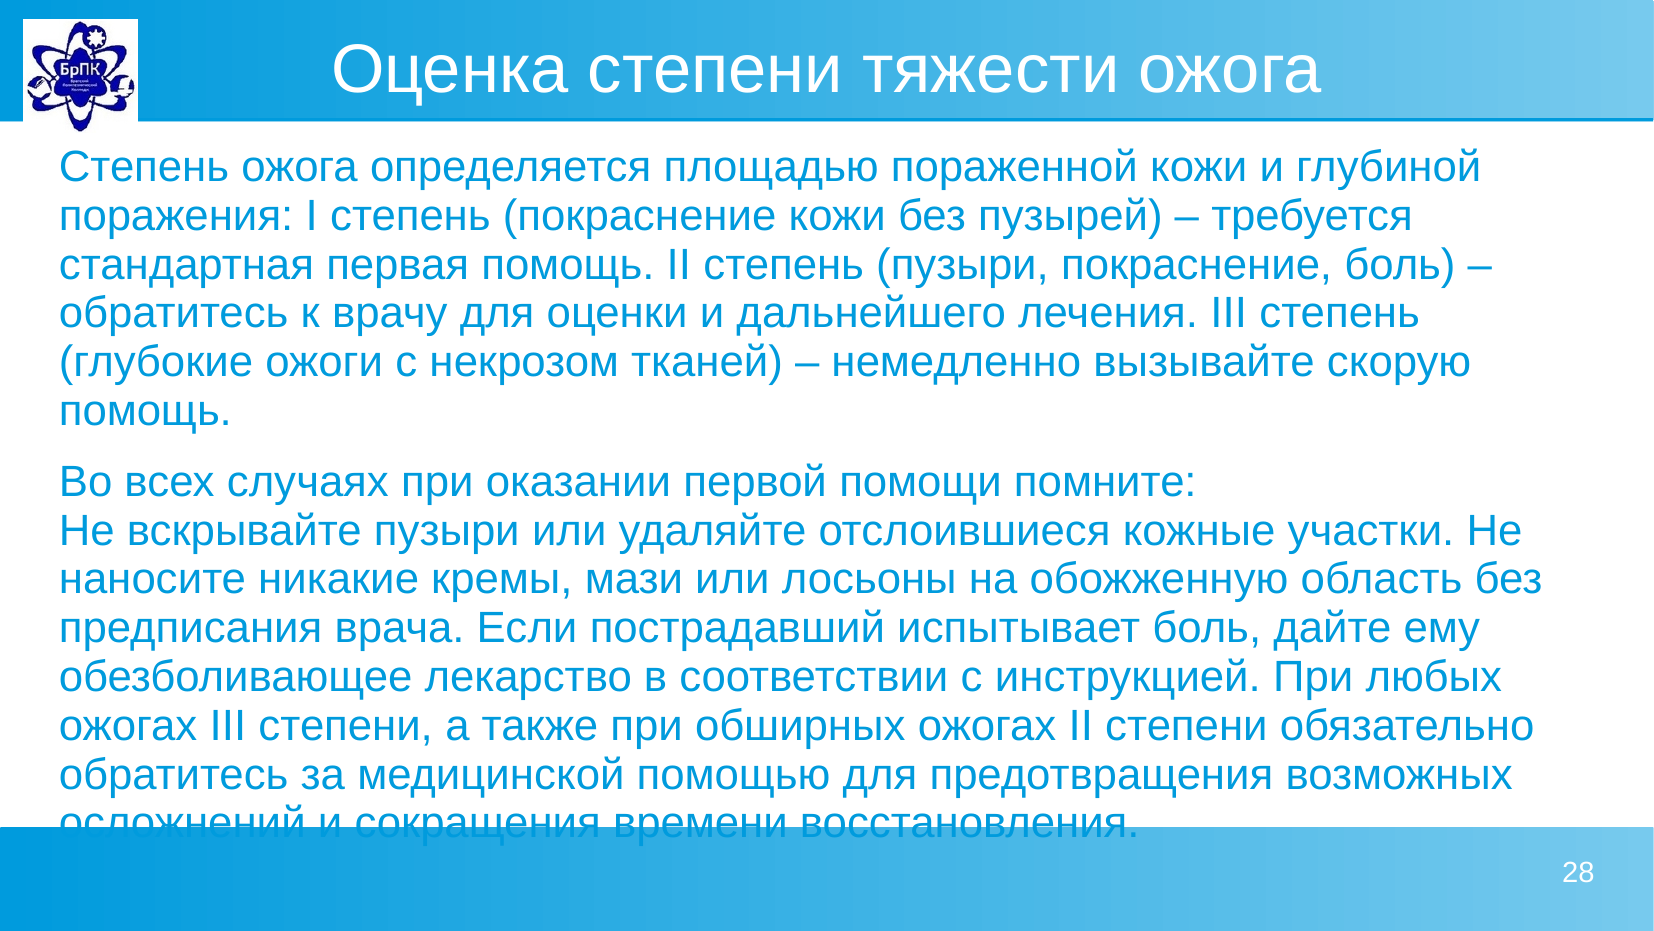

# Оценка степени тяжести ожога
Степень ожога определяется площадью пораженной кожи и глубиной поражения: I степень (покраснение кожи без пузырей) – требуется стандартная первая помощь. II степень (пузыри, покраснение, боль) – обратитесь к врачу для оценки и дальнейшего лечения. III степень (глубокие ожоги с некрозом тканей) – немедленно вызывайте скорую помощь.
Во всех случаях при оказании первой помощи помните:
Не вскрывайте пузыри или удаляйте отслоившиеся кожные участки. Не наносите никакие кремы, мази или лосьоны на обожженную область без предписания врача. Если пострадавший испытывает боль, дайте ему обезболивающее лекарство в соответствии с инструкцией. При любых ожогах III степени, а также при обширных ожогах II степени обязательно обратитесь за медицинской помощью для предотвращения возможных осложнений и сокращения времени восстановления.
28